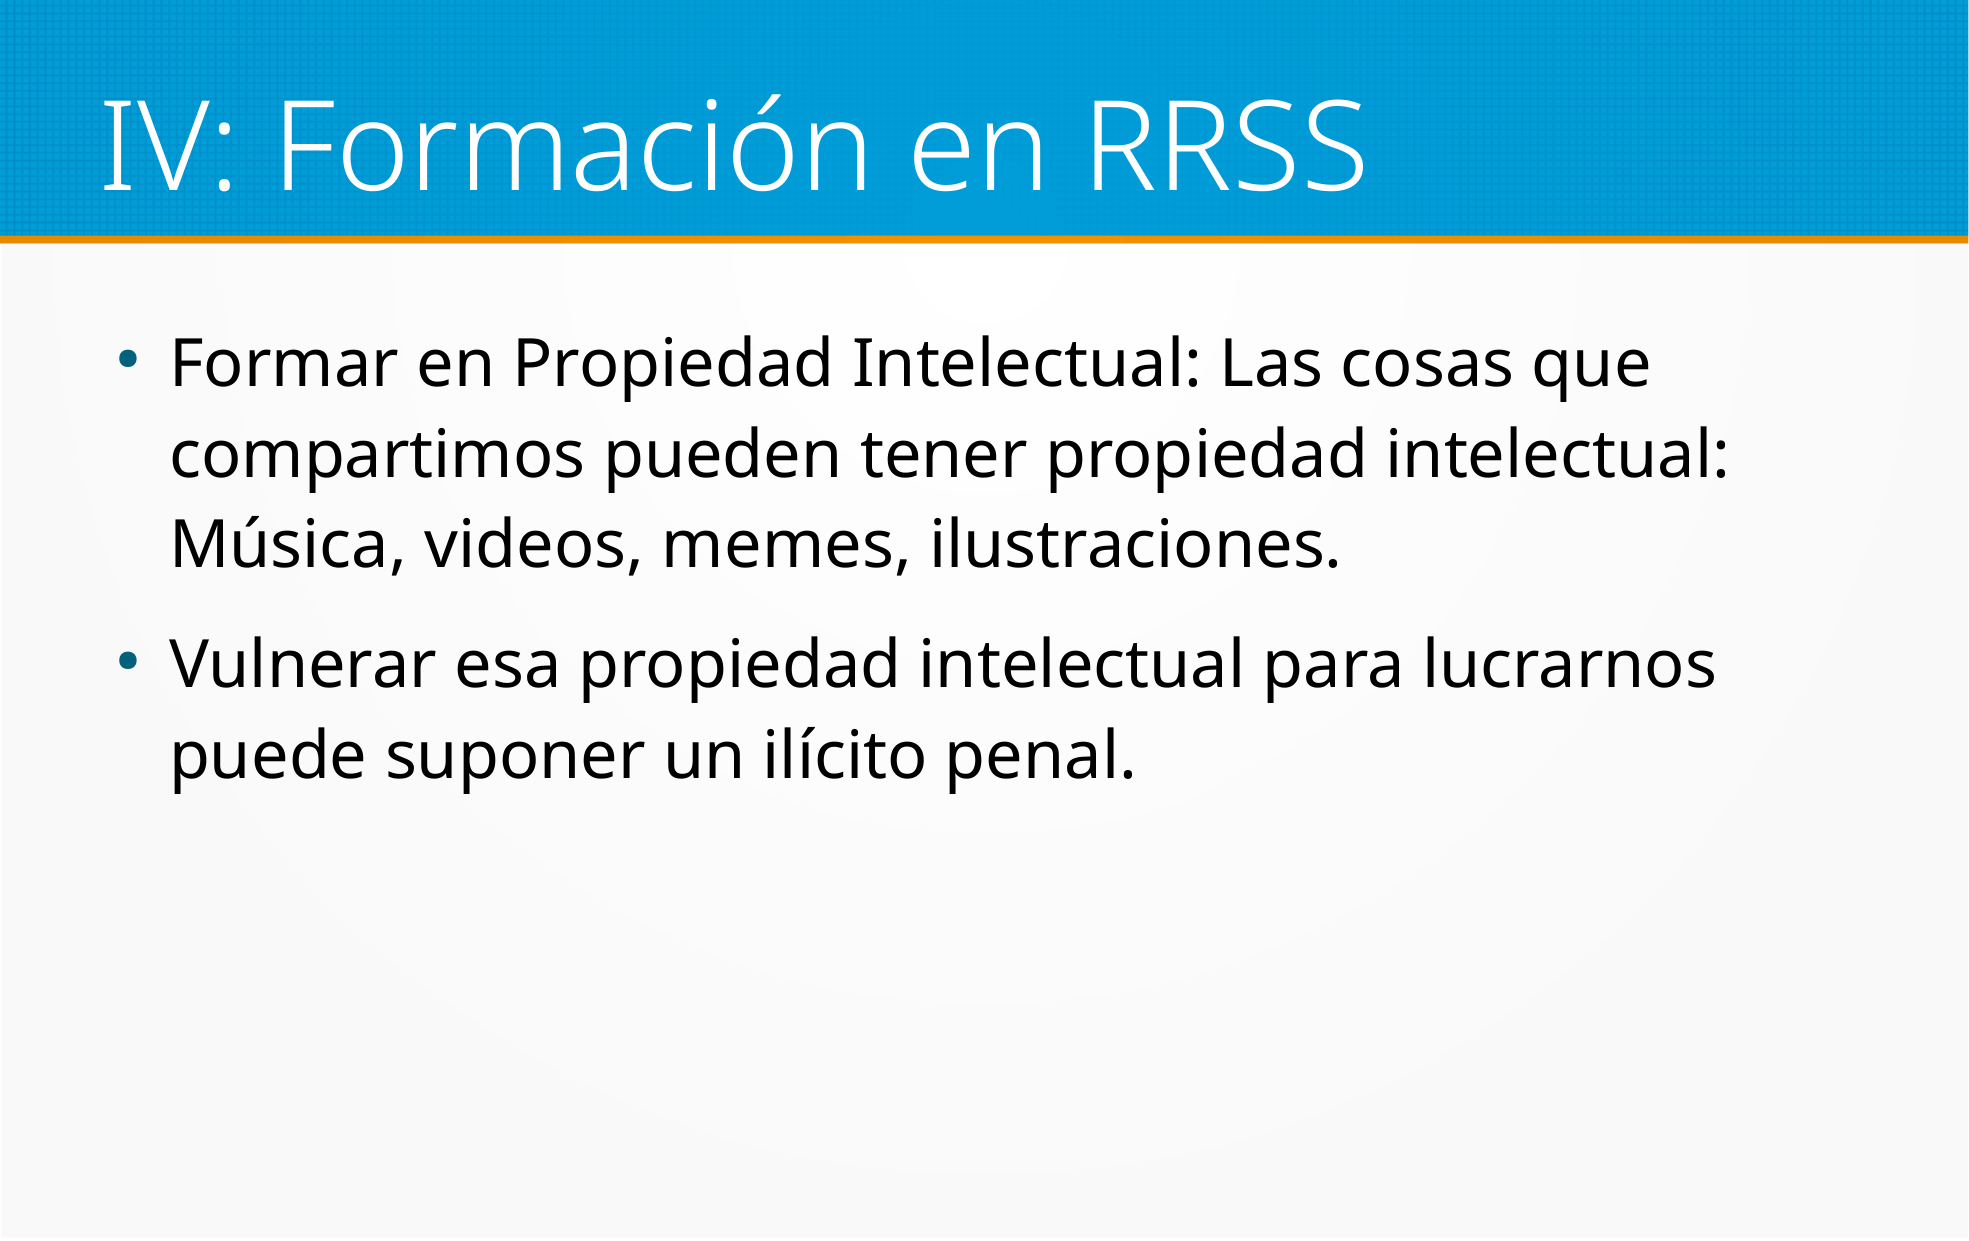

# IV: Formación en RRSS
Formar en Propiedad Intelectual: Las cosas que compartimos pueden tener propiedad intelectual: Música, videos, memes, ilustraciones.
Vulnerar esa propiedad intelectual para lucrarnos puede suponer un ilícito penal.